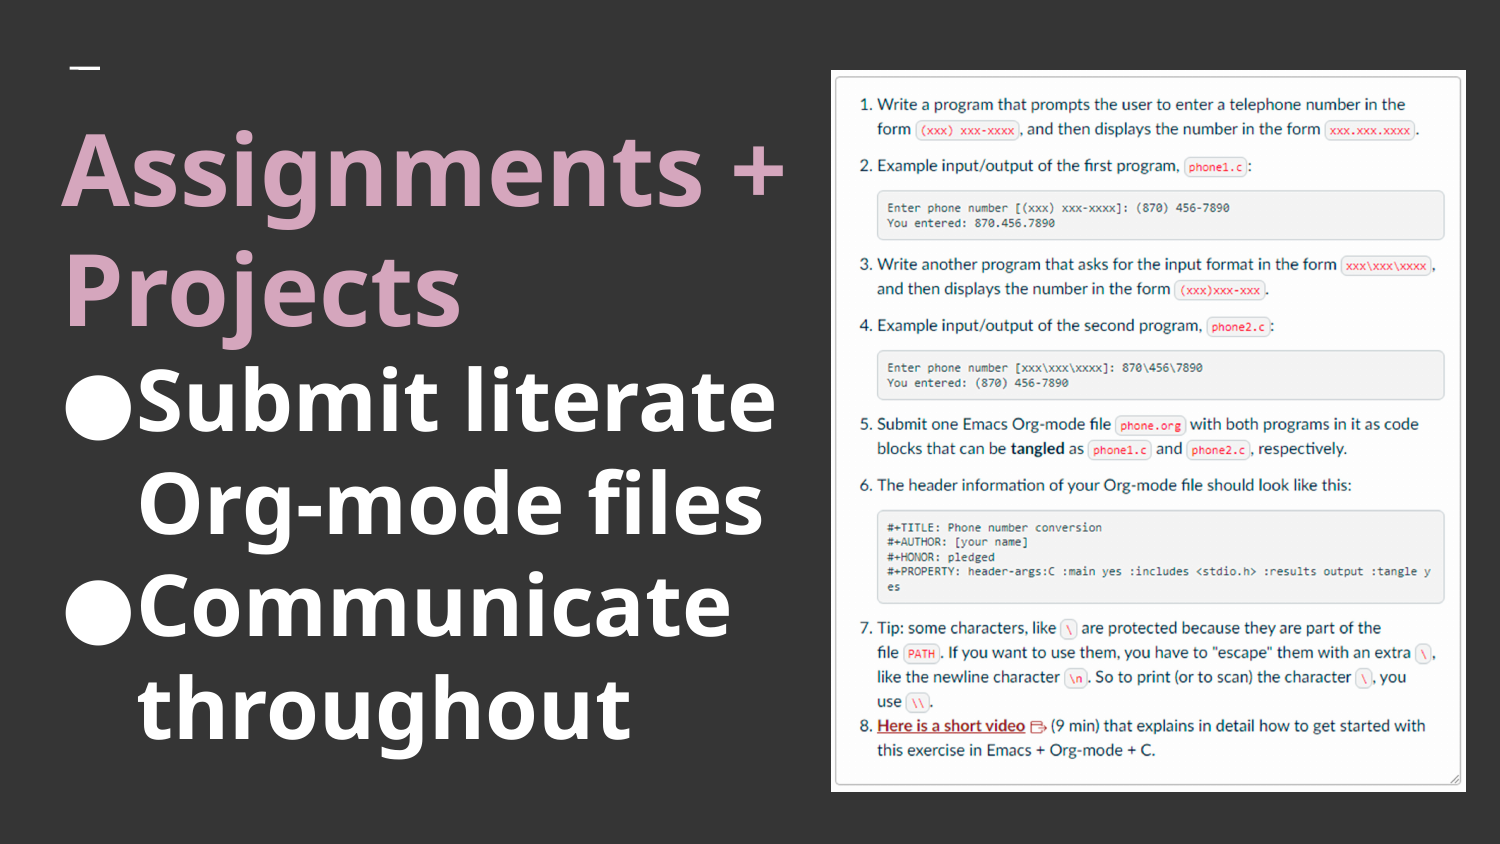

# Assignments + Projects
Submit literate Org-mode files
Communicate throughout